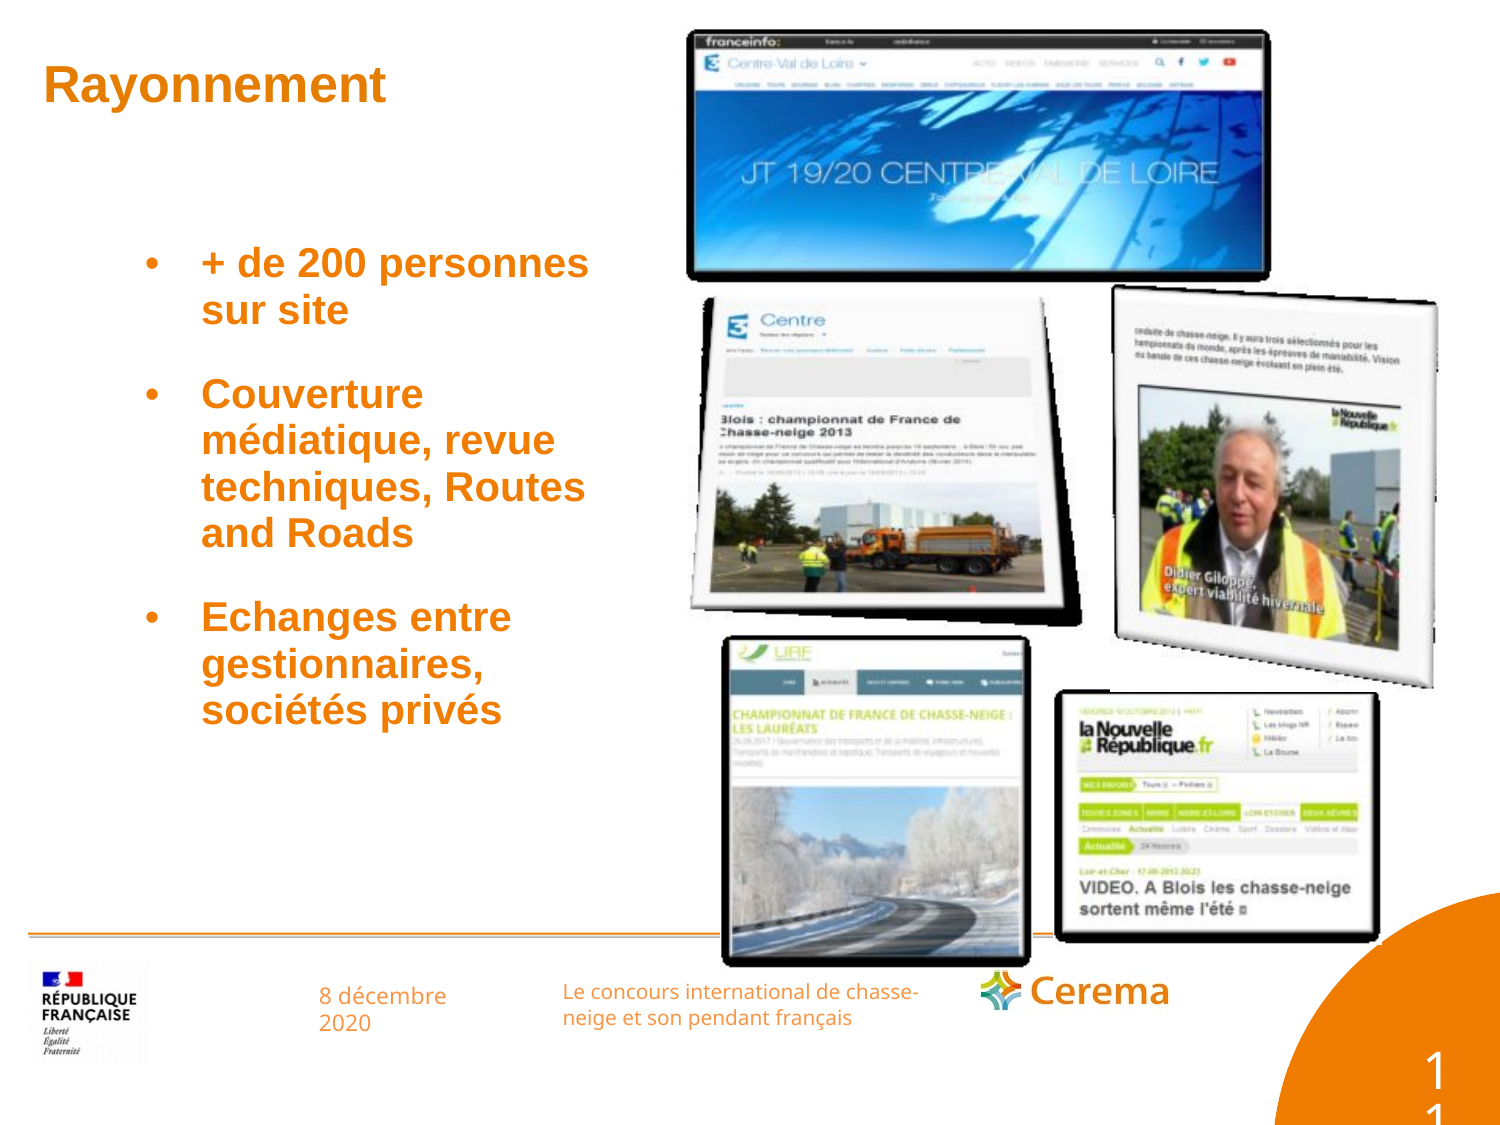

# Rayonnement
+ de 200 personnes sur site
Couverture médiatique, revue techniques, Routes and Roads
Echanges entre gestionnaires, sociétés privés
Le concours international de chasse-neige et son pendant français
8 décembre 2020